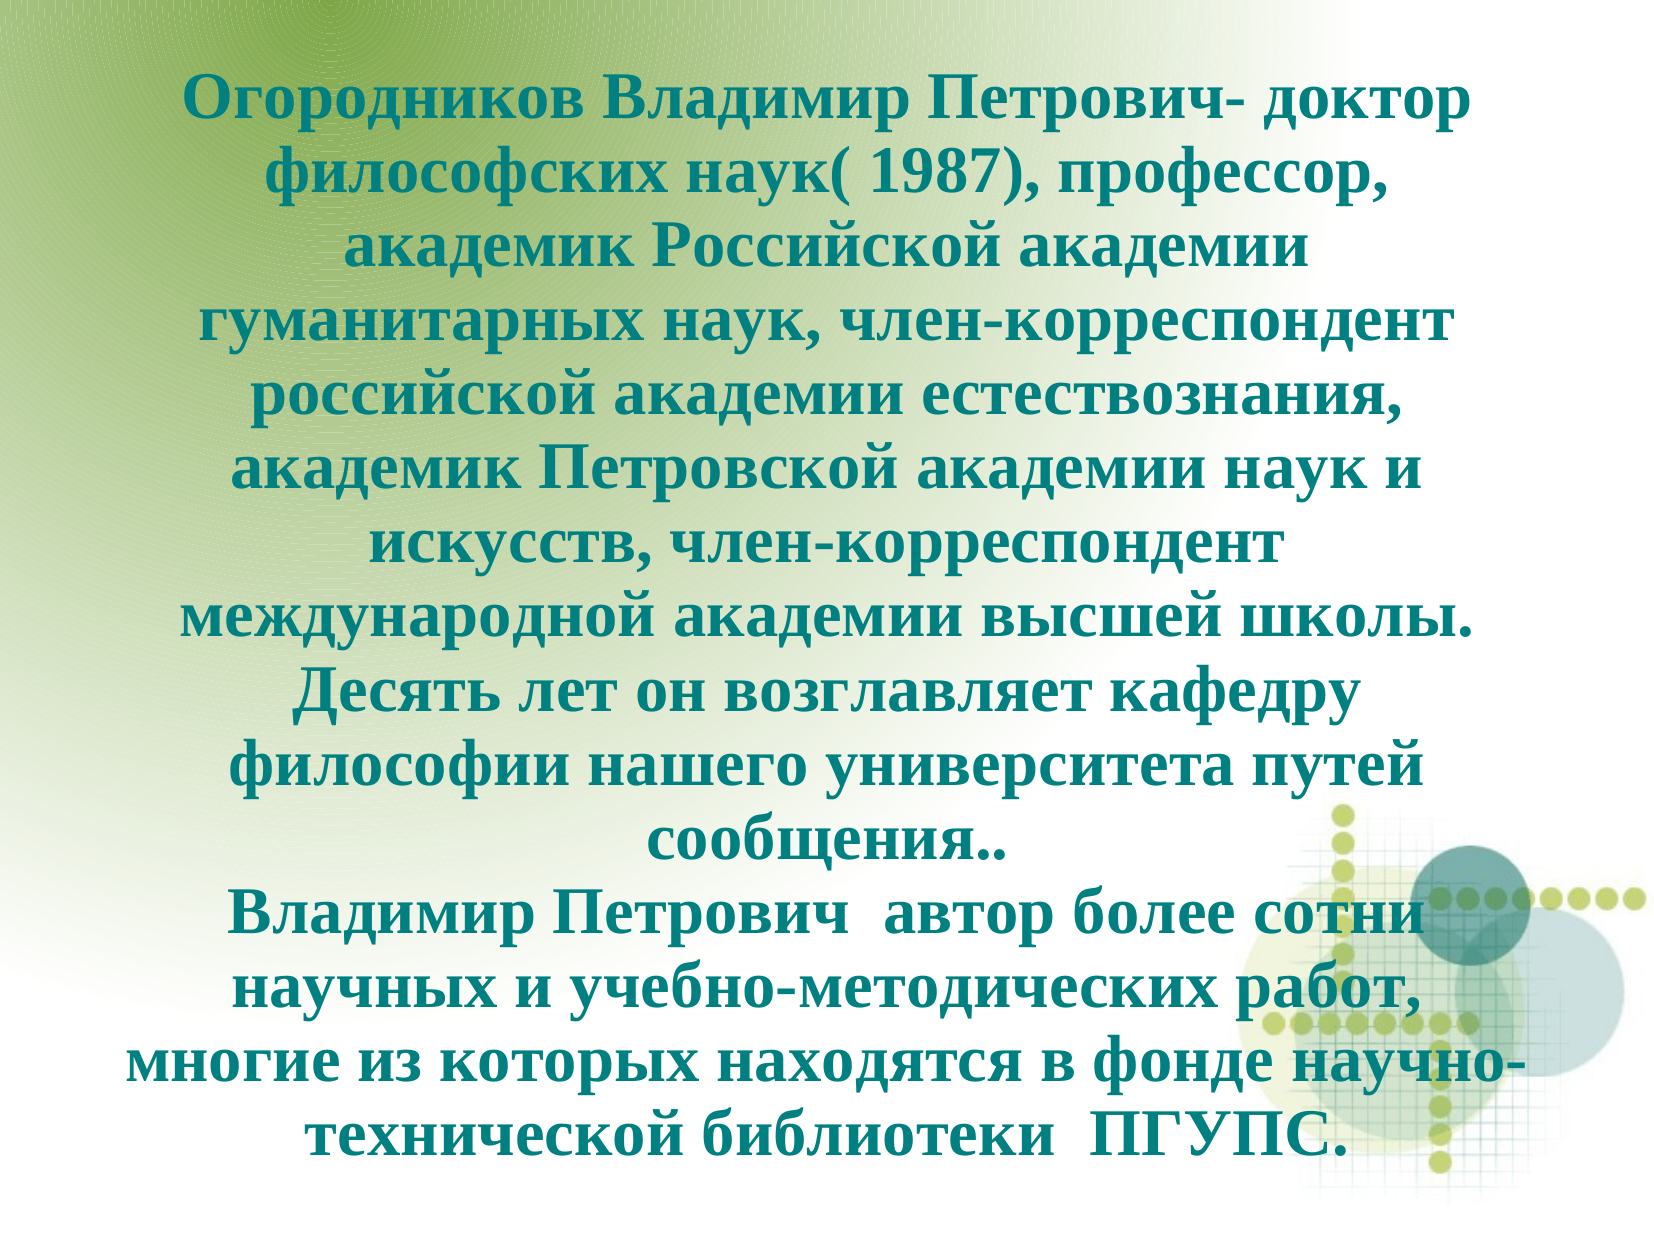

# Огородников Владимир Петрович- доктор философских наук( 1987), профессор, академик Российской академии гуманитарных наук, член-корреспондент российской академии естествознания, академик Петровской академии наук и искусств, член-корреспондент международной академии высшей школы.
Десять лет он возглавляет кафедру философии нашего университета путей сообщения..
Владимир Петрович автор более сотни научных и учебно-методических работ, многие из которых находятся в фонде научно-технической библиотеки ПГУПС.